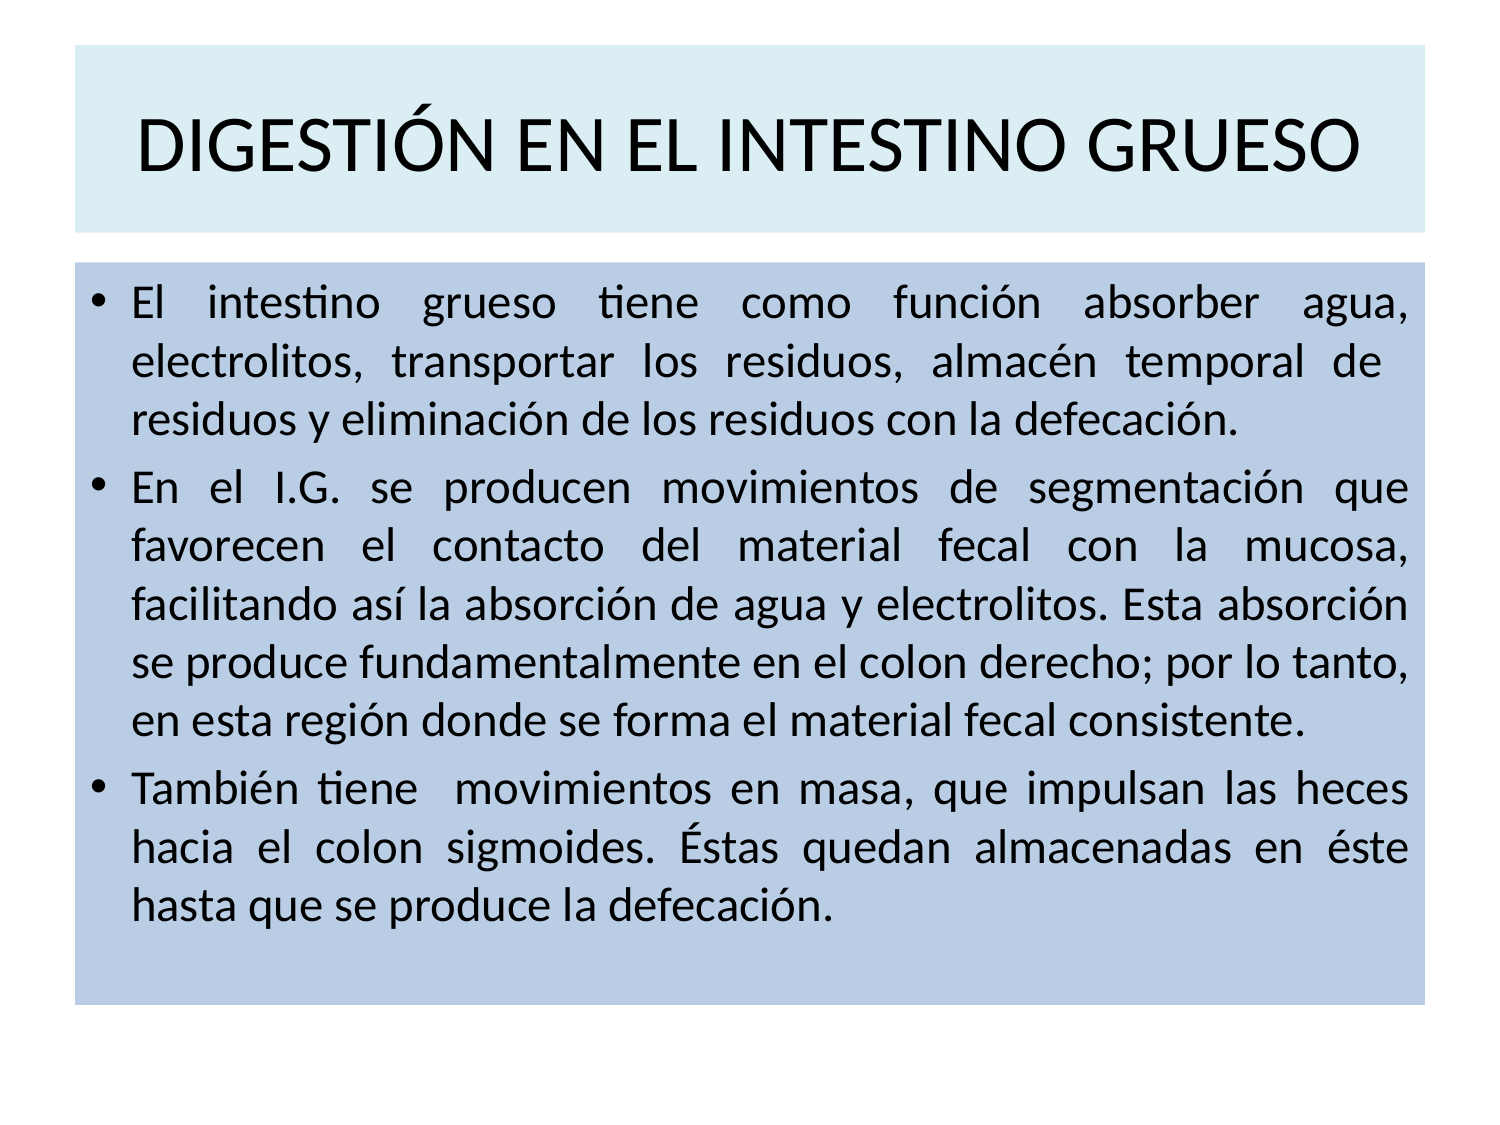

# DIGESTIÓN EN EL INTESTINO GRUESO
El intestino grueso tiene como función absorber agua, electrolitos, transportar los residuos, almacén temporal de residuos y eliminación de los residuos con la defecación.
En el I.G. se producen movimientos de segmentación que favorecen el contacto del material fecal con la mucosa, facilitando así la absorción de agua y electrolitos. Esta absorción se produce fundamentalmente en el colon derecho; por lo tanto, en esta región donde se forma el material fecal consistente.
También tiene movimientos en masa, que impulsan las heces hacia el colon sigmoides. Éstas quedan almacenadas en éste hasta que se produce la defecación.